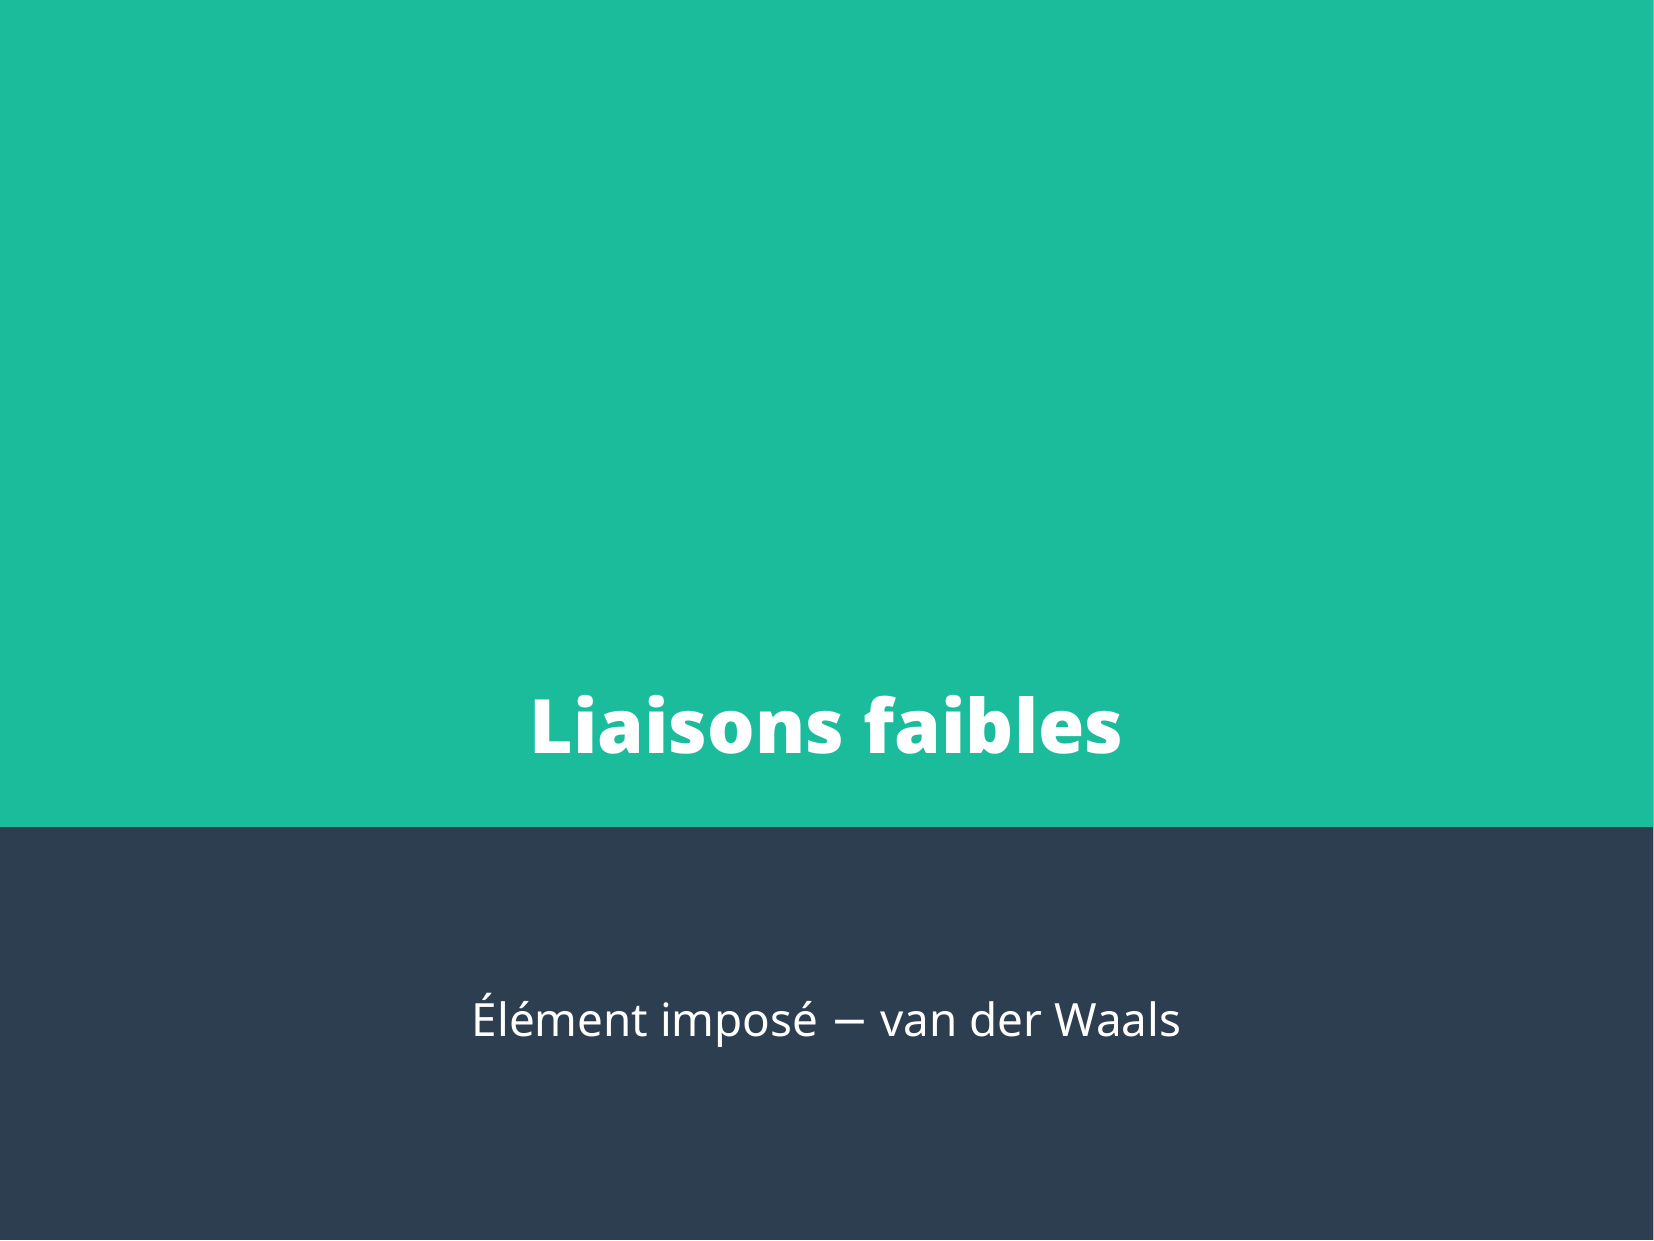

# Liaisons faibles
Élément imposé − van der Waals